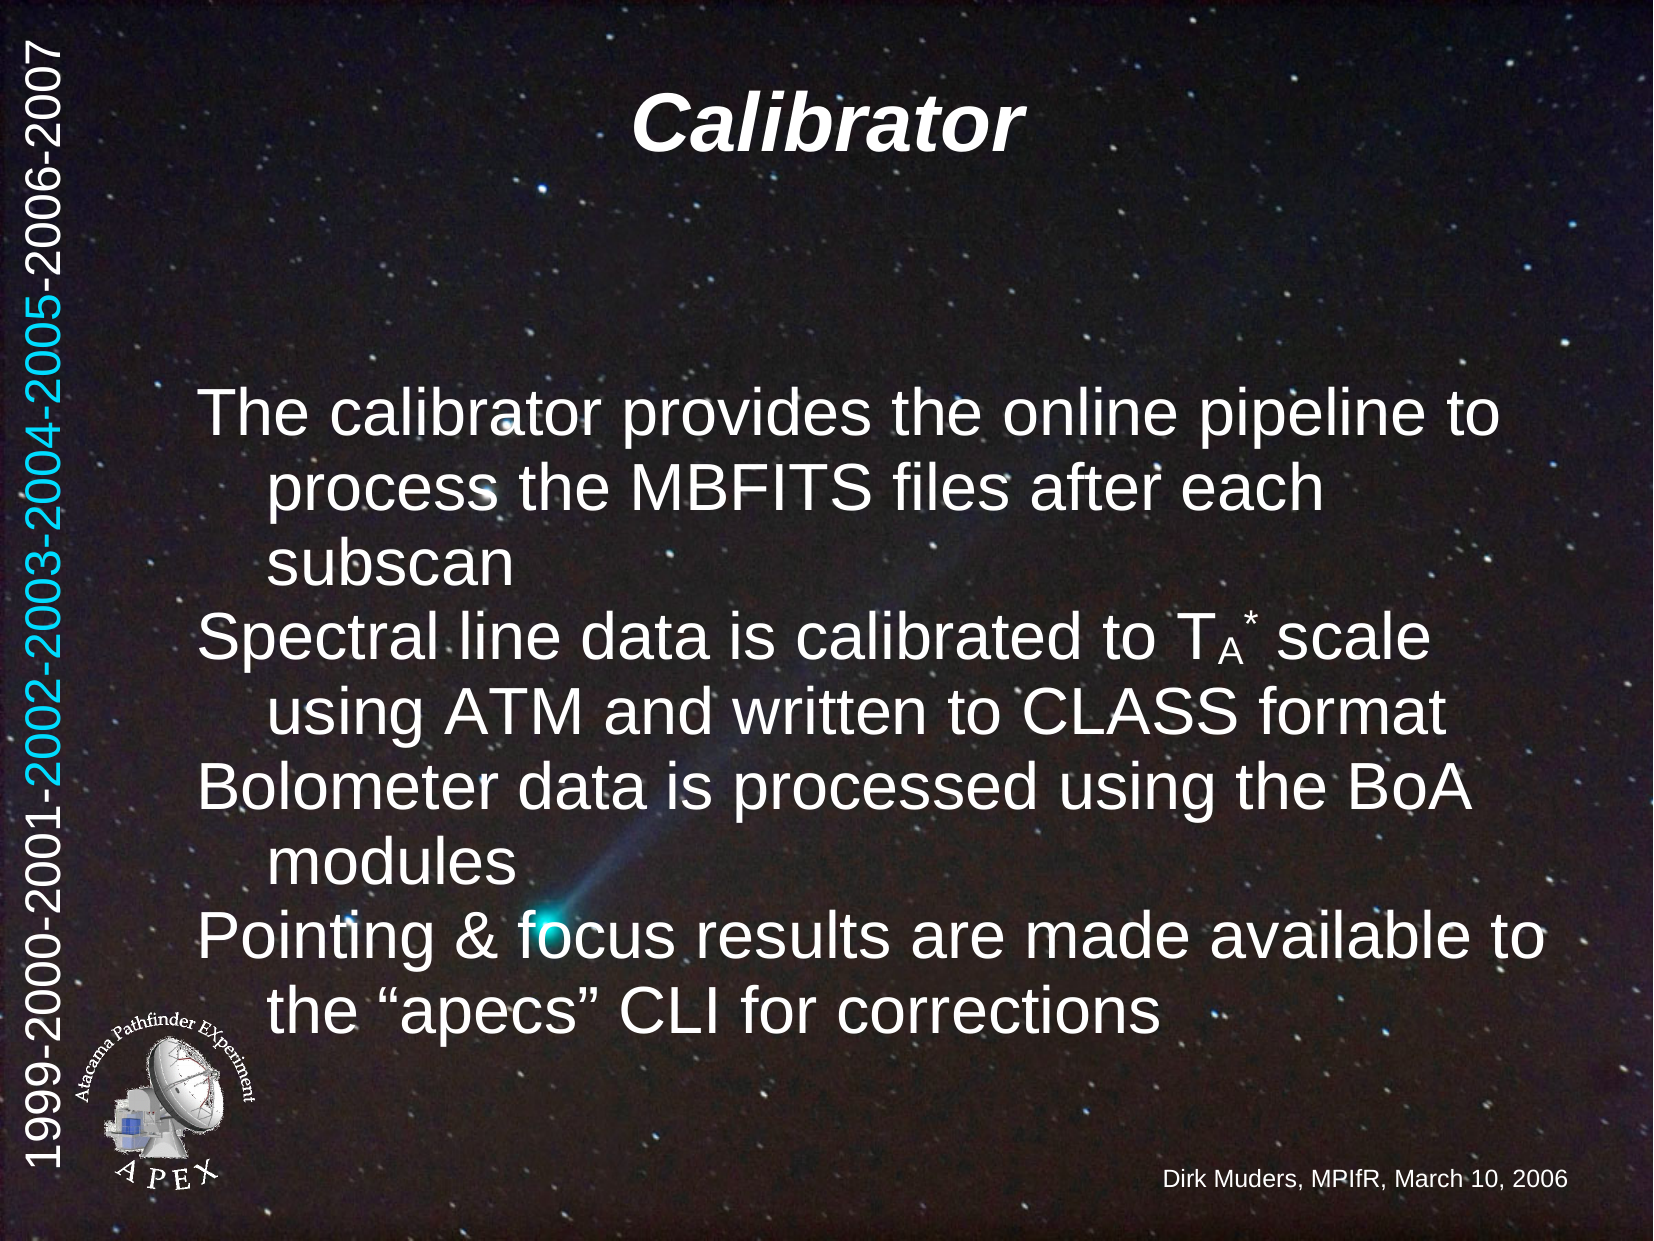

# Calibrator
1999-2000-2001-2002-2003-2004-2005-2006-2007
The calibrator provides the online pipeline to process the MBFITS files after each subscan
Spectral line data is calibrated to TA* scale using ATM and written to CLASS format
Bolometer data is processed using the BoA modules
Pointing & focus results are made available to the “apecs” CLI for corrections